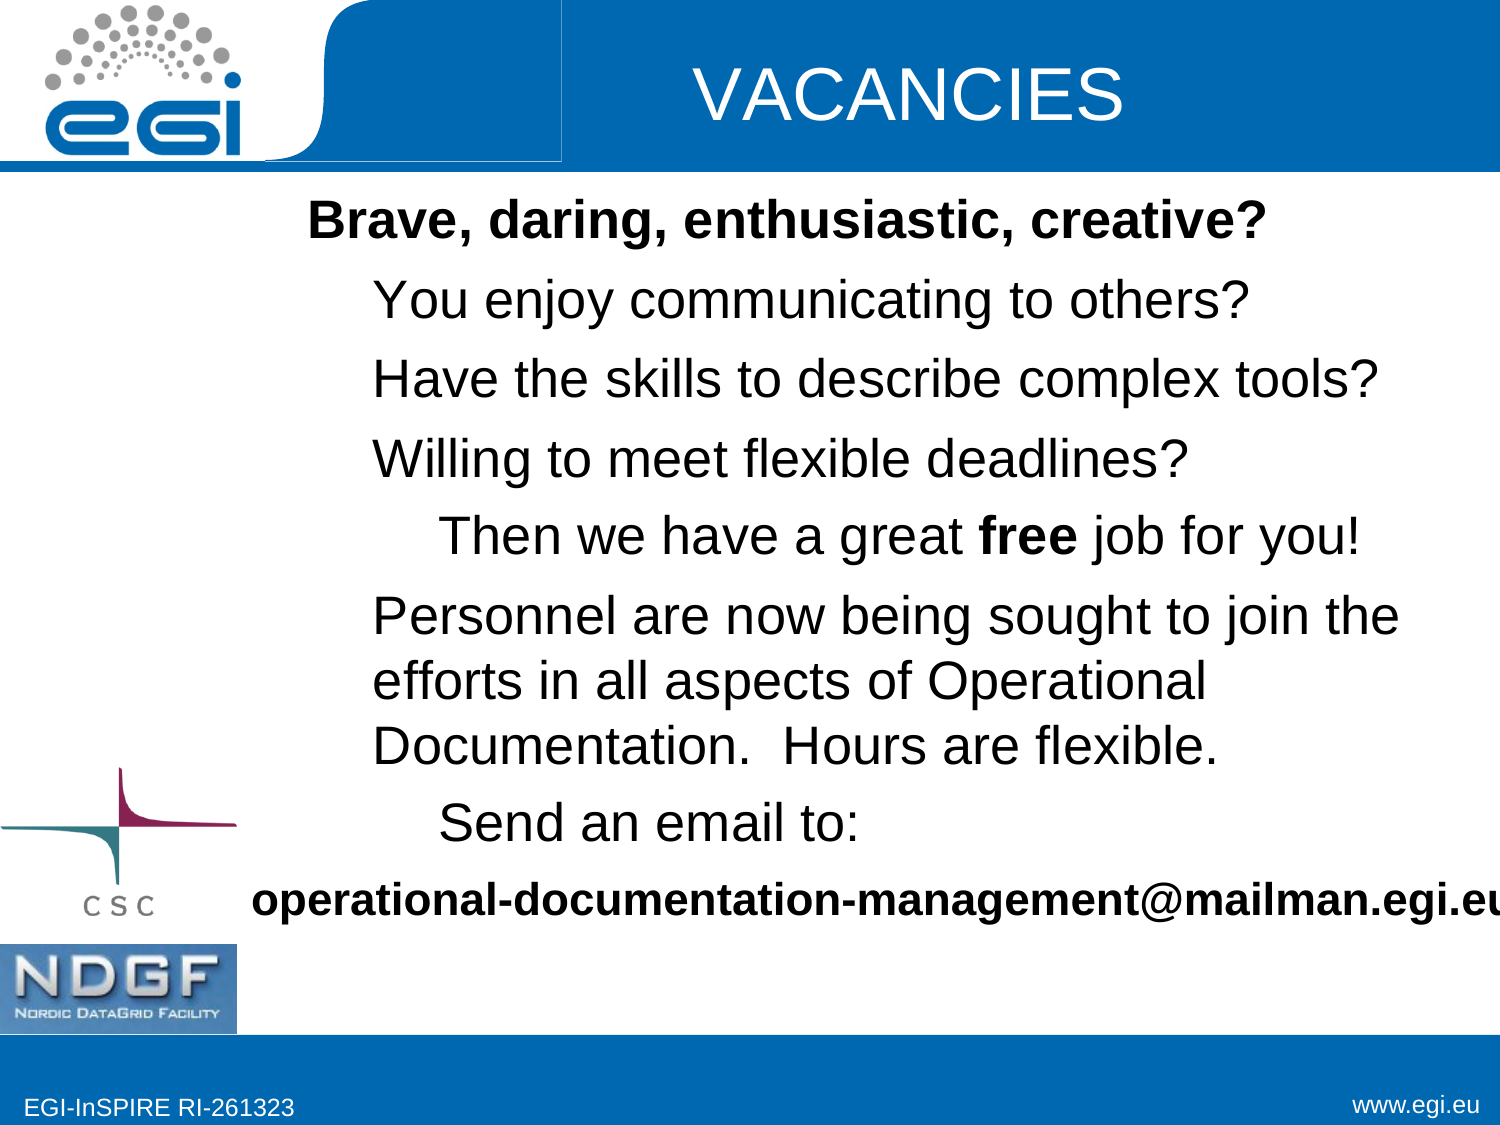

# VACANCIES
Brave, daring, enthusiastic, creative?
You enjoy communicating to others?
Have the skills to describe complex tools?
Willing to meet flexible deadlines?
Then we have a great free job for you!
Personnel are now being sought to join the efforts in all aspects of Operational Documentation. Hours are flexible.
Send an email to:
operational-documentation-management@mailman.egi.eu